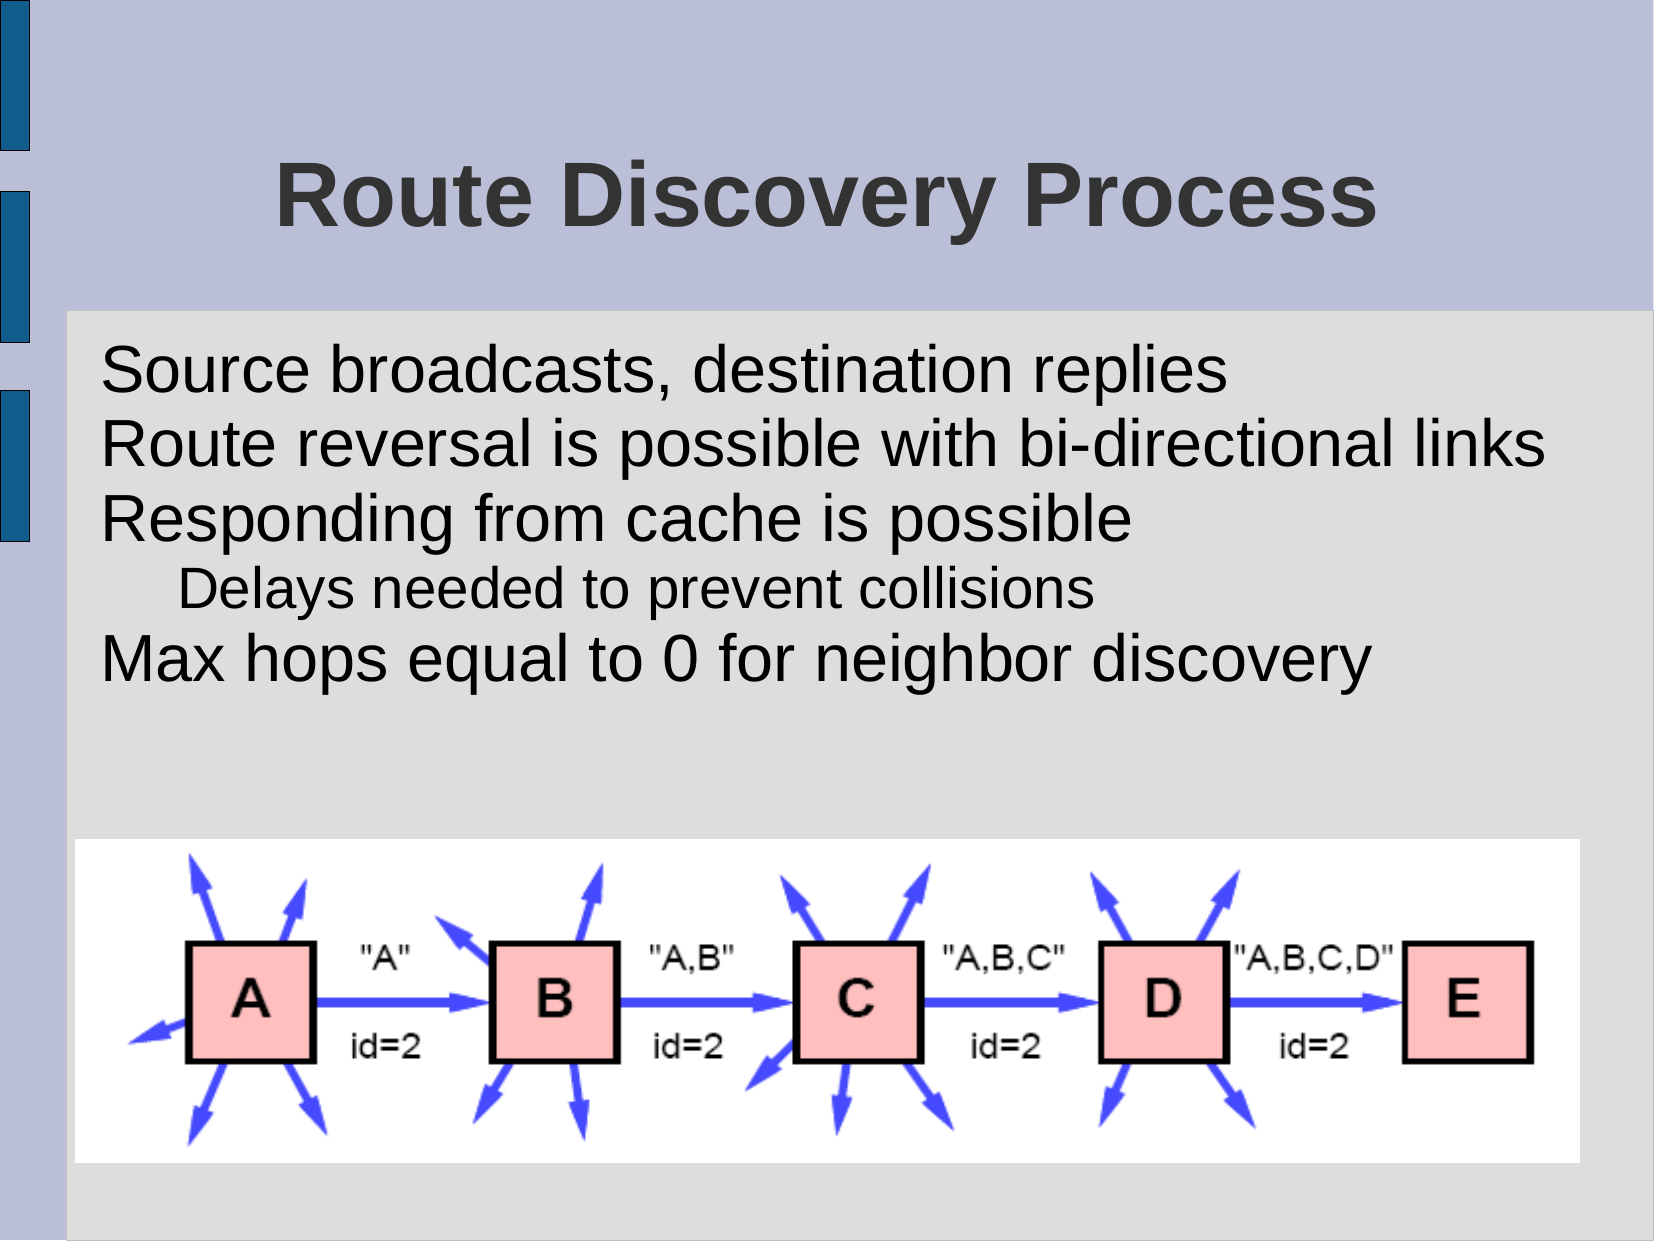

# Route Discovery Process
Source broadcasts, destination replies
Route reversal is possible with bi-directional links
Responding from cache is possible
Delays needed to prevent collisions
Max hops equal to 0 for neighbor discovery